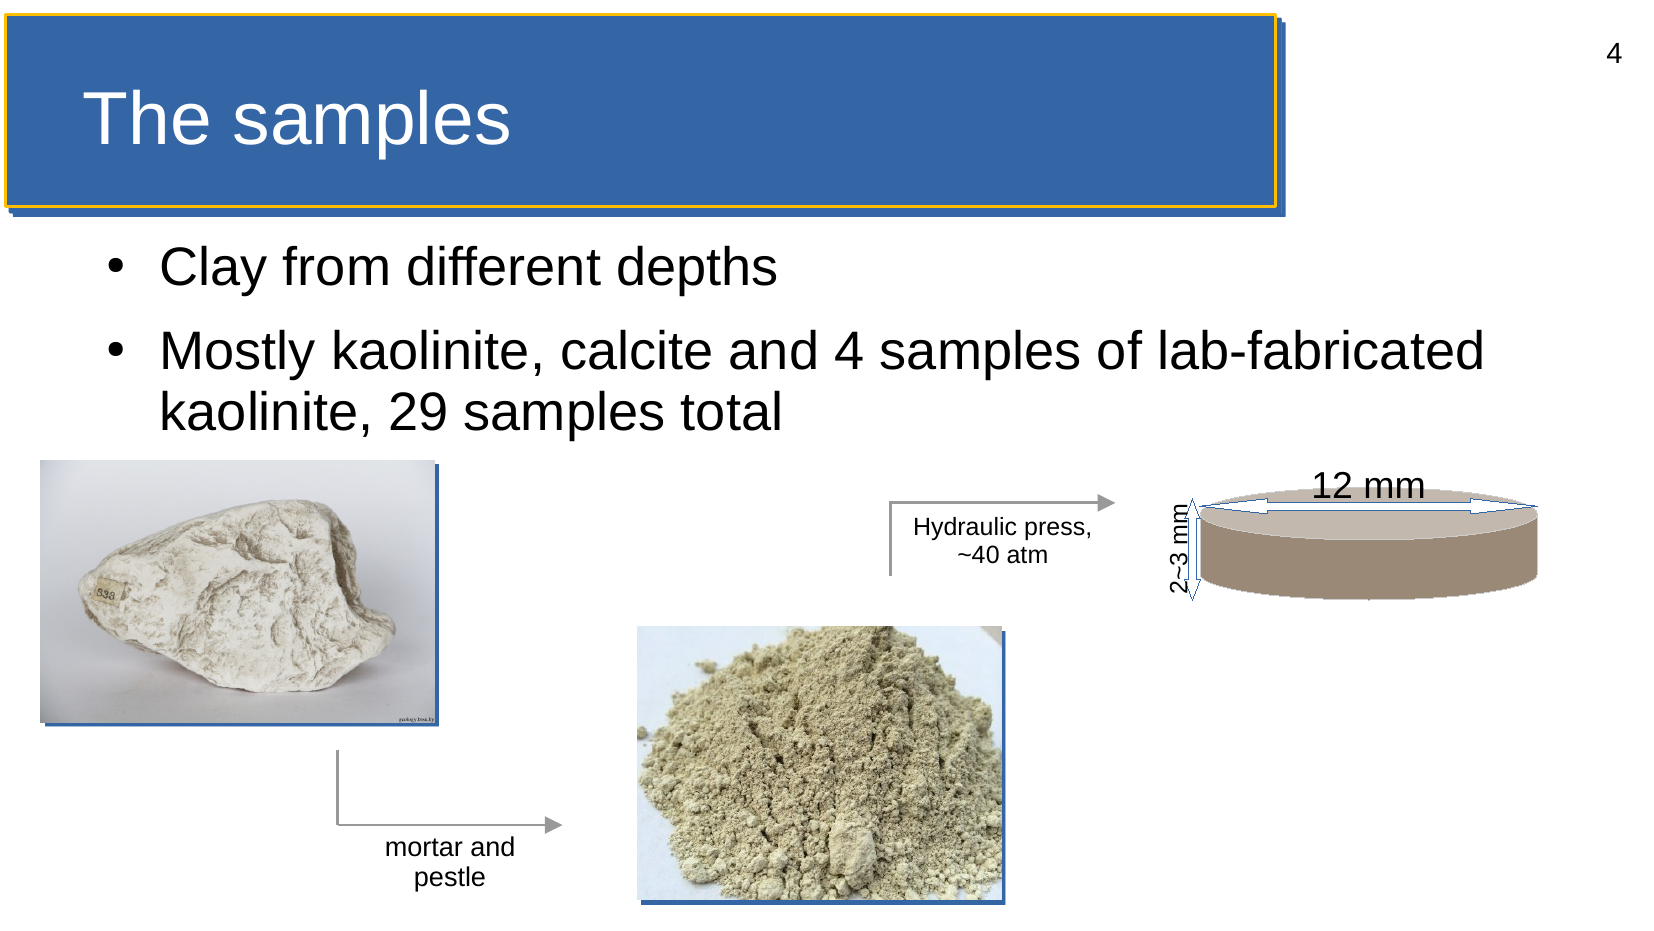

4
# The samples
Clay from different depths
Mostly kaolinite, calcite and 4 samples of lab-fabricated kaolinite, 29 samples total
12 mm
Hydraulic press, ~40 atm
2~3 mm
mortar and pestle